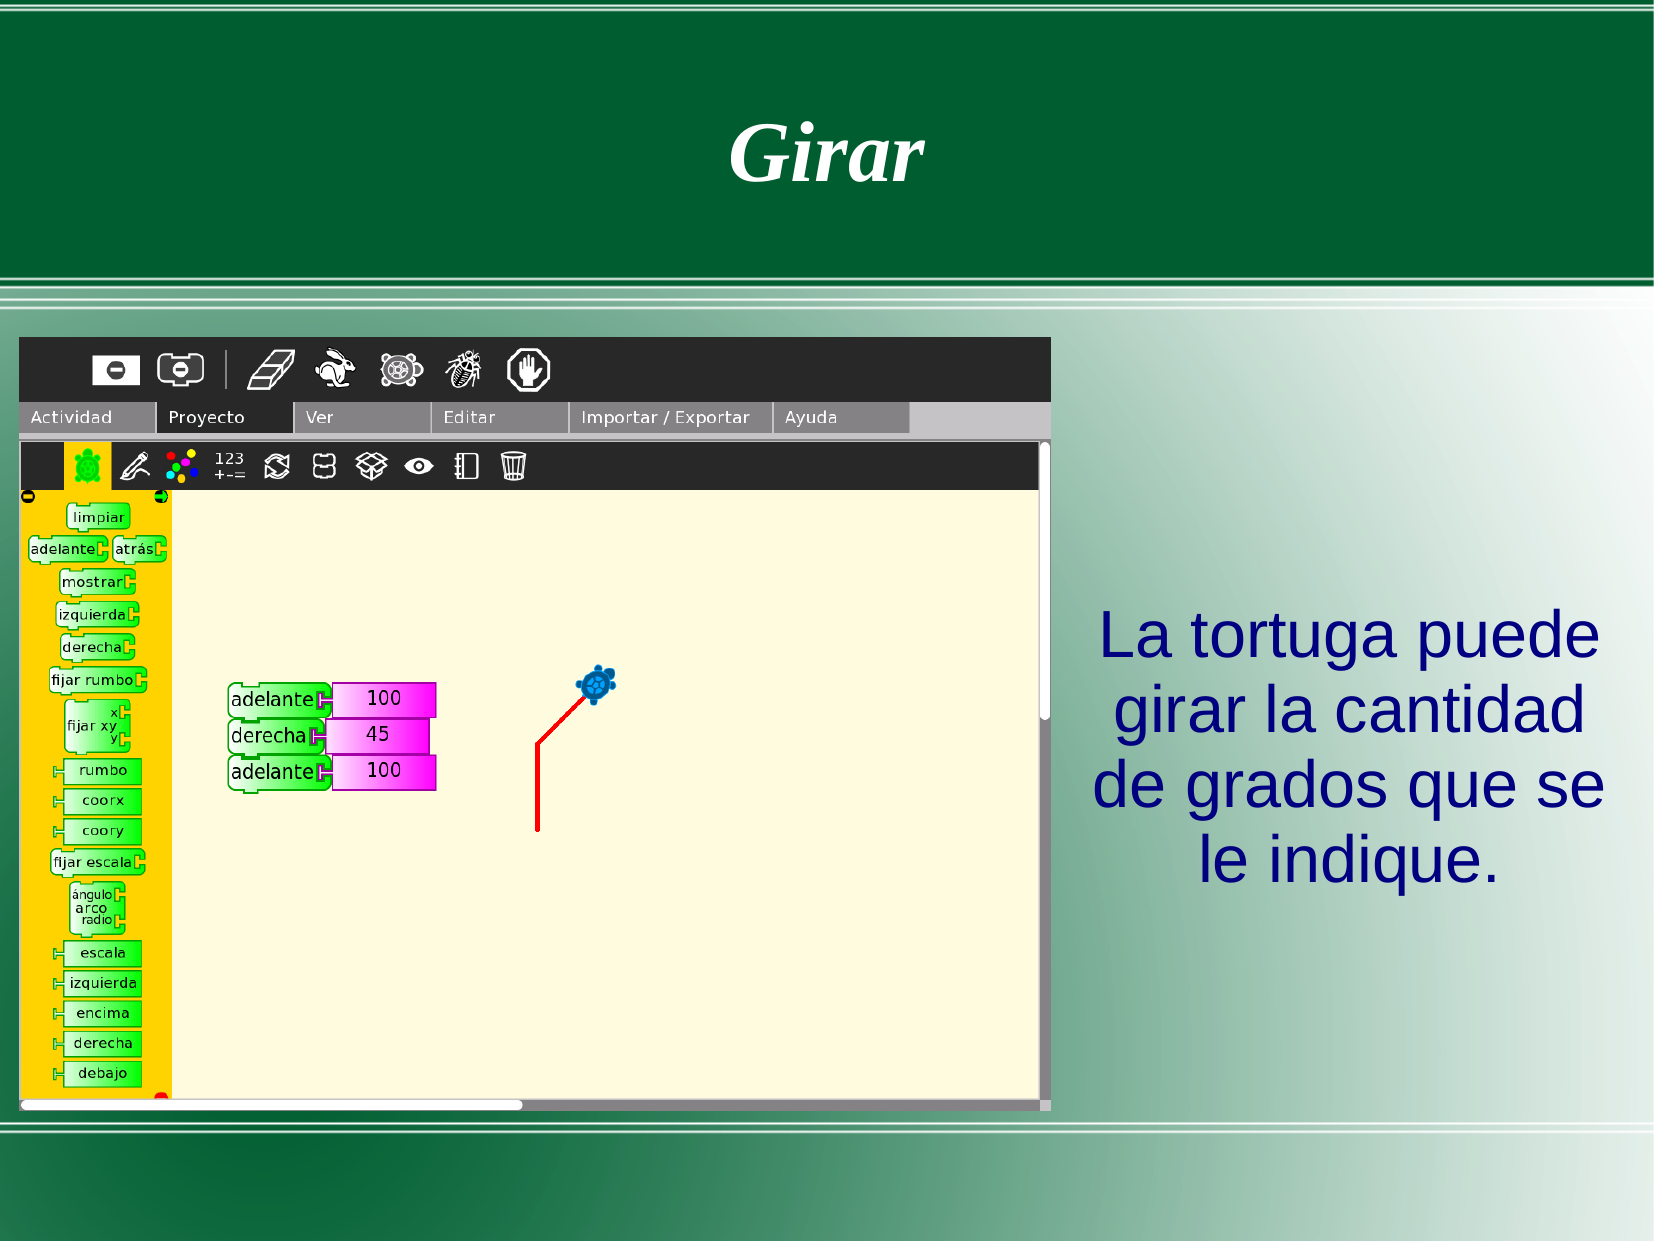

# Girar
La tortuga puede girar la cantidad de grados que se le indique.